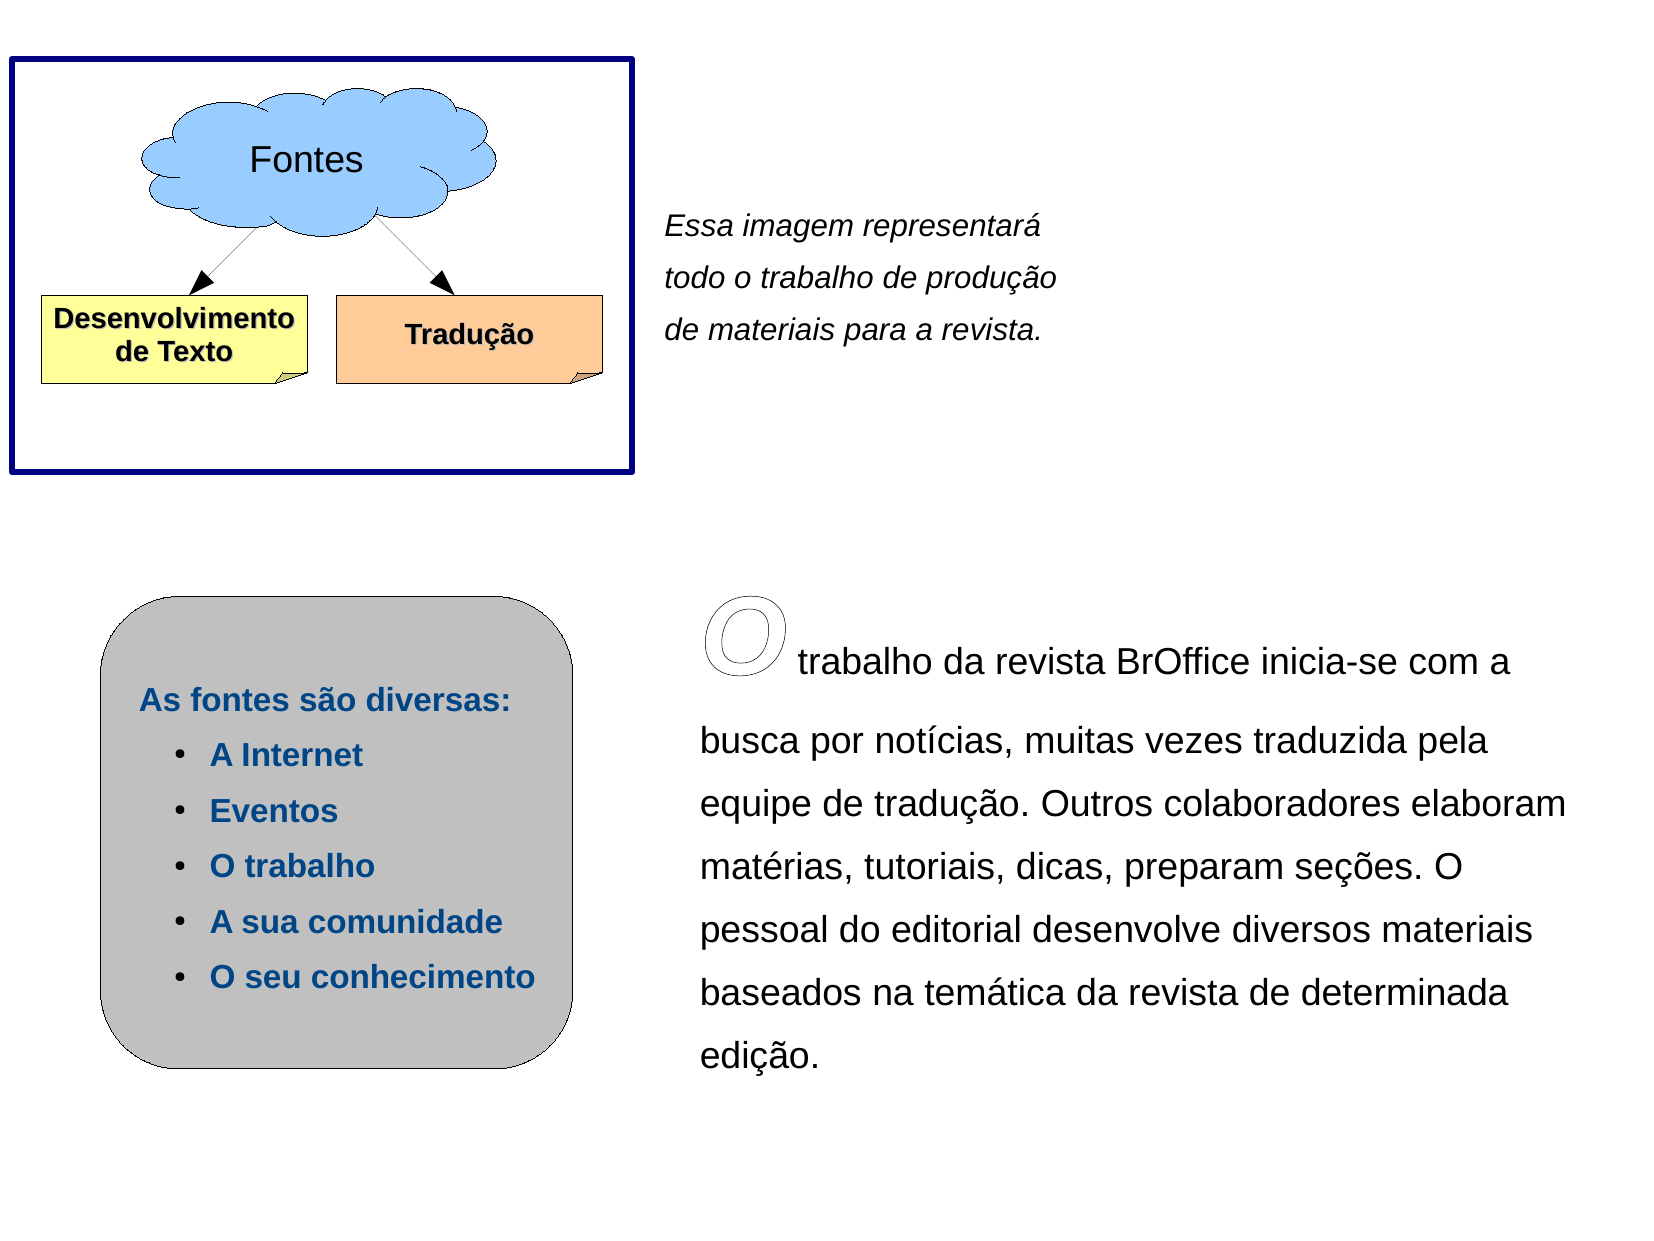

Fontes
Desenvolvimento
de Texto
Tradução
Essa imagem representará todo o trabalho de produção de materiais para a revista.
O trabalho da revista BrOffice inicia-se com a busca por notícias, muitas vezes traduzida pela equipe de tradução. Outros colaboradores elaboram matérias, tutoriais, dicas, preparam seções. O pessoal do editorial desenvolve diversos materiais baseados na temática da revista de determinada edição.
As fontes são diversas:
A Internet
Eventos
O trabalho
A sua comunidade
O seu conhecimento